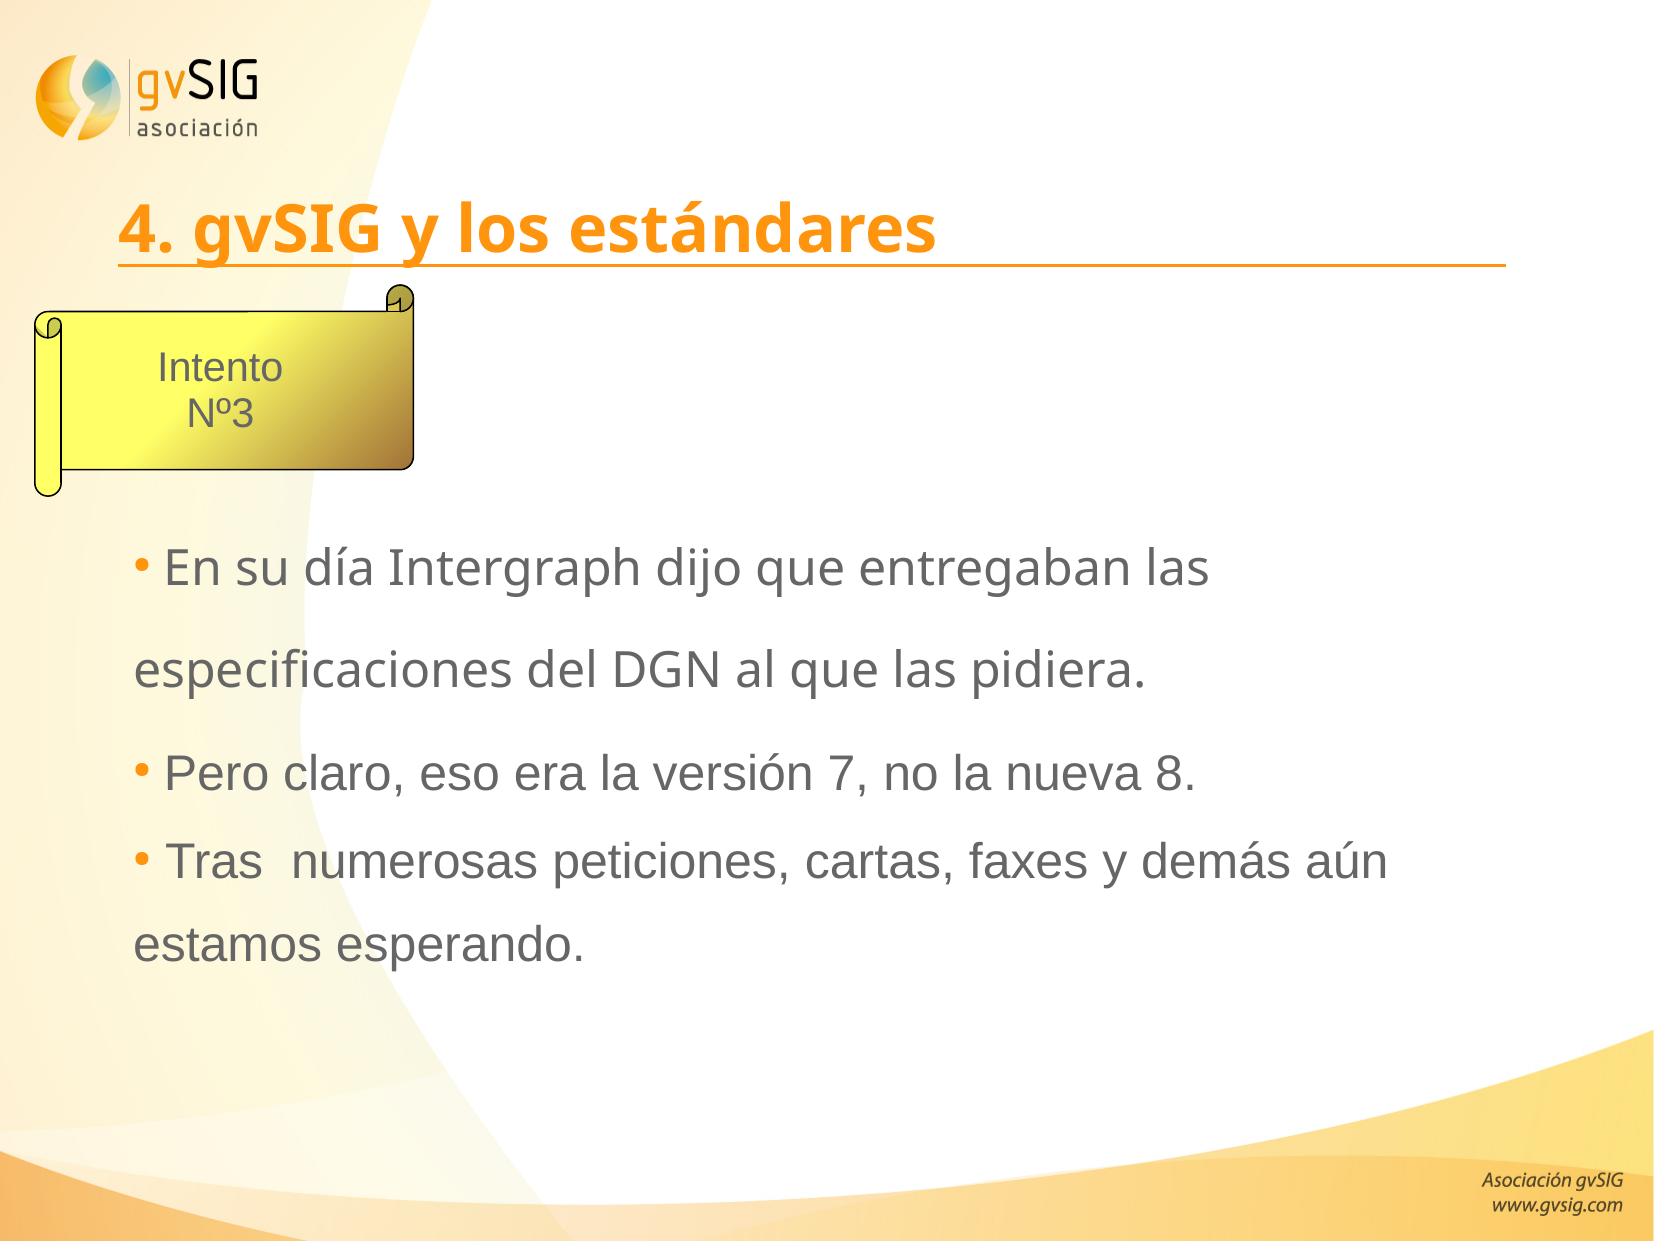

# 4. gvSIG y los estándares
 Intento
 Nº3
 En su día Intergraph dijo que entregaban las especificaciones del DGN al que las pidiera.
 Pero claro, eso era la versión 7, no la nueva 8.
 Tras numerosas peticiones, cartas, faxes y demás aún estamos esperando.